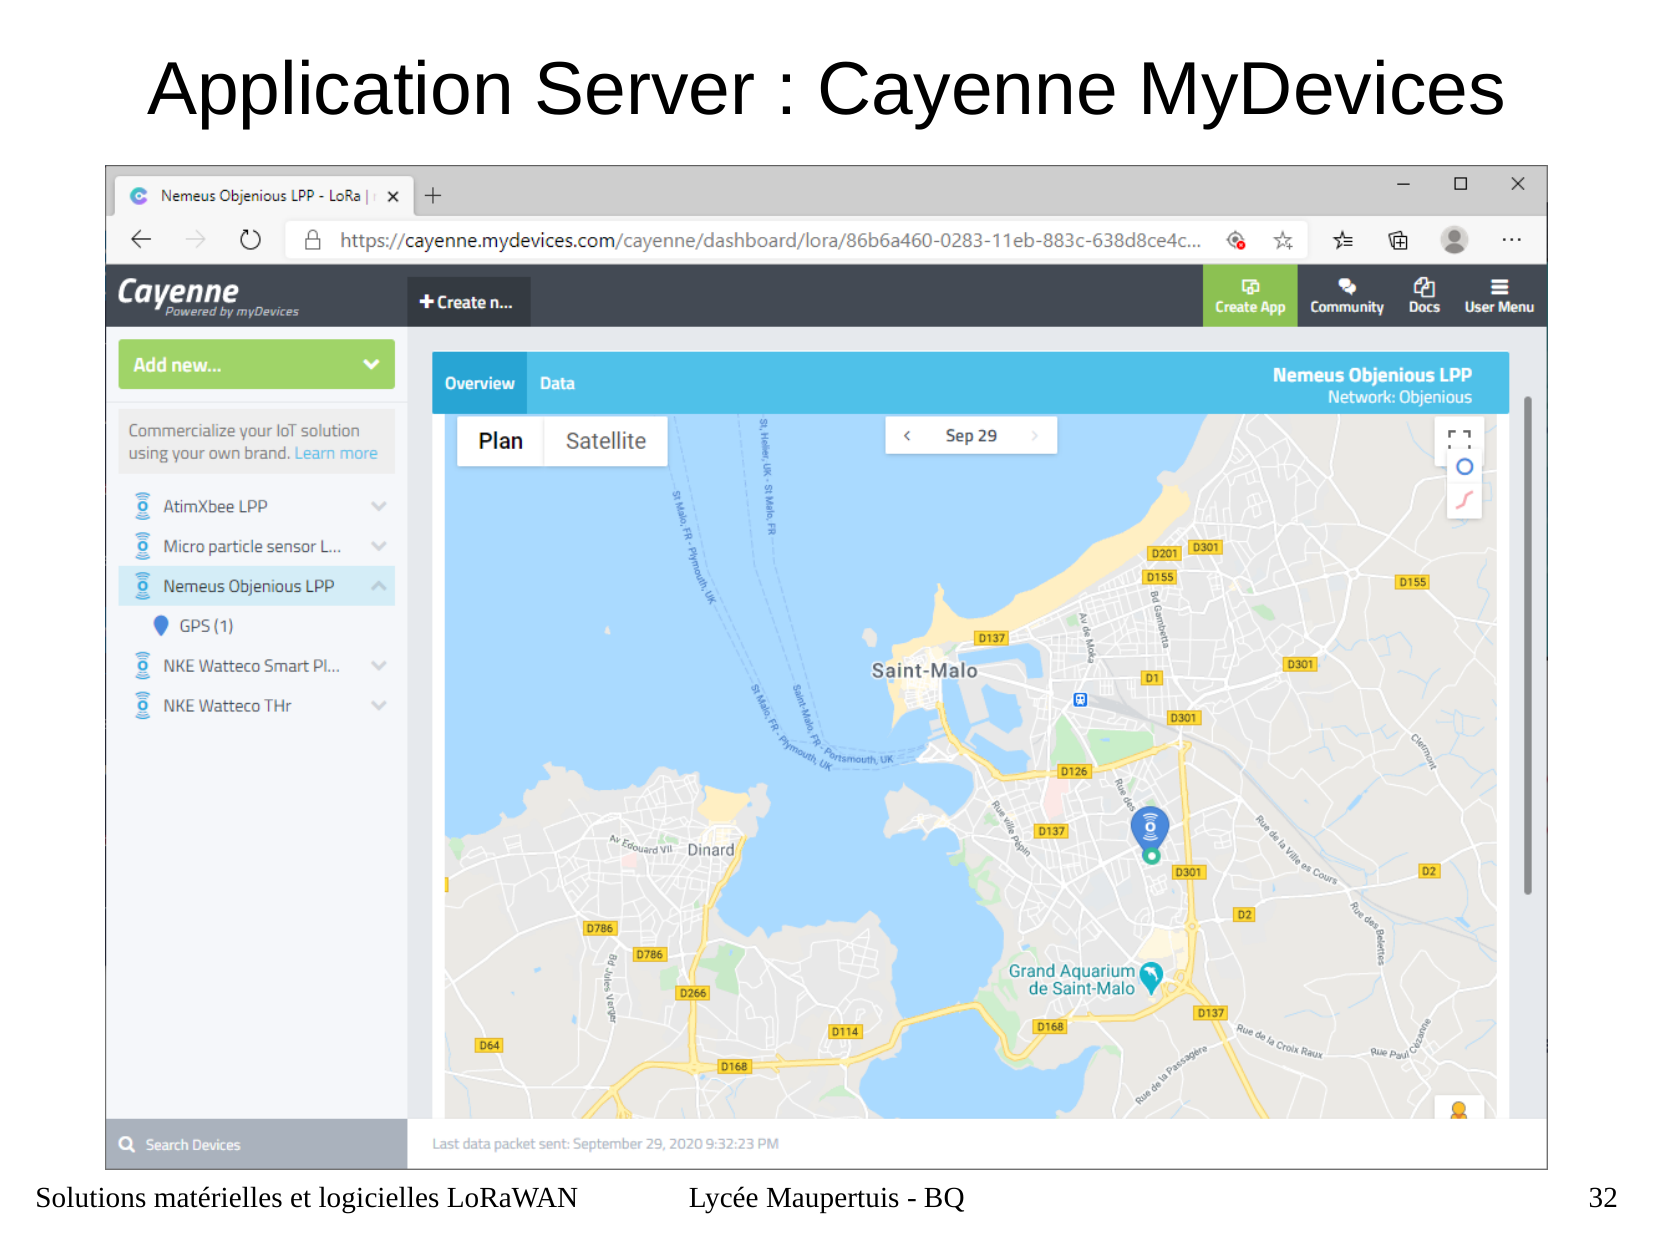

# Application Server : Cayenne MyDevices
Solutions matérielles et logicielles LoRaWAN
Lycée Maupertuis - BQ
32